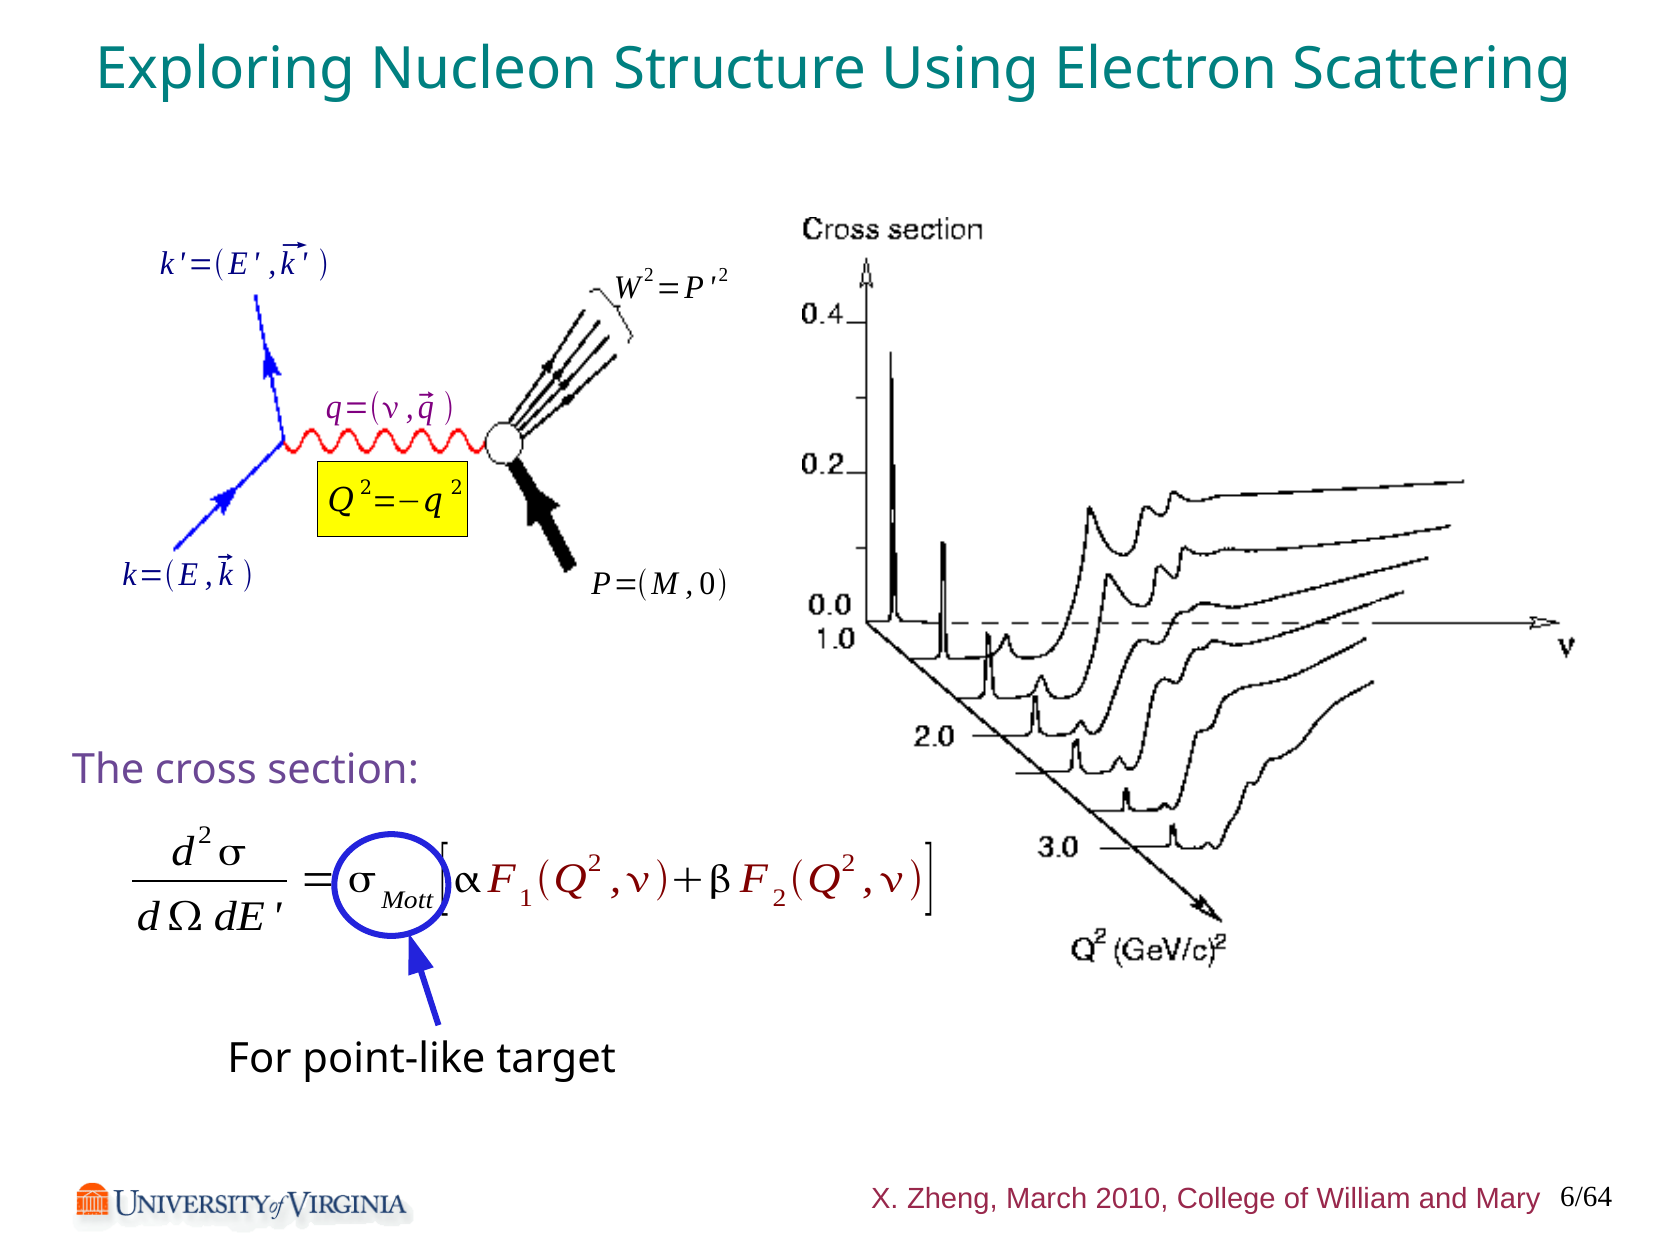

Exploring Nucleon Structure Using Electron Scattering
# The cross section:
For point-like target